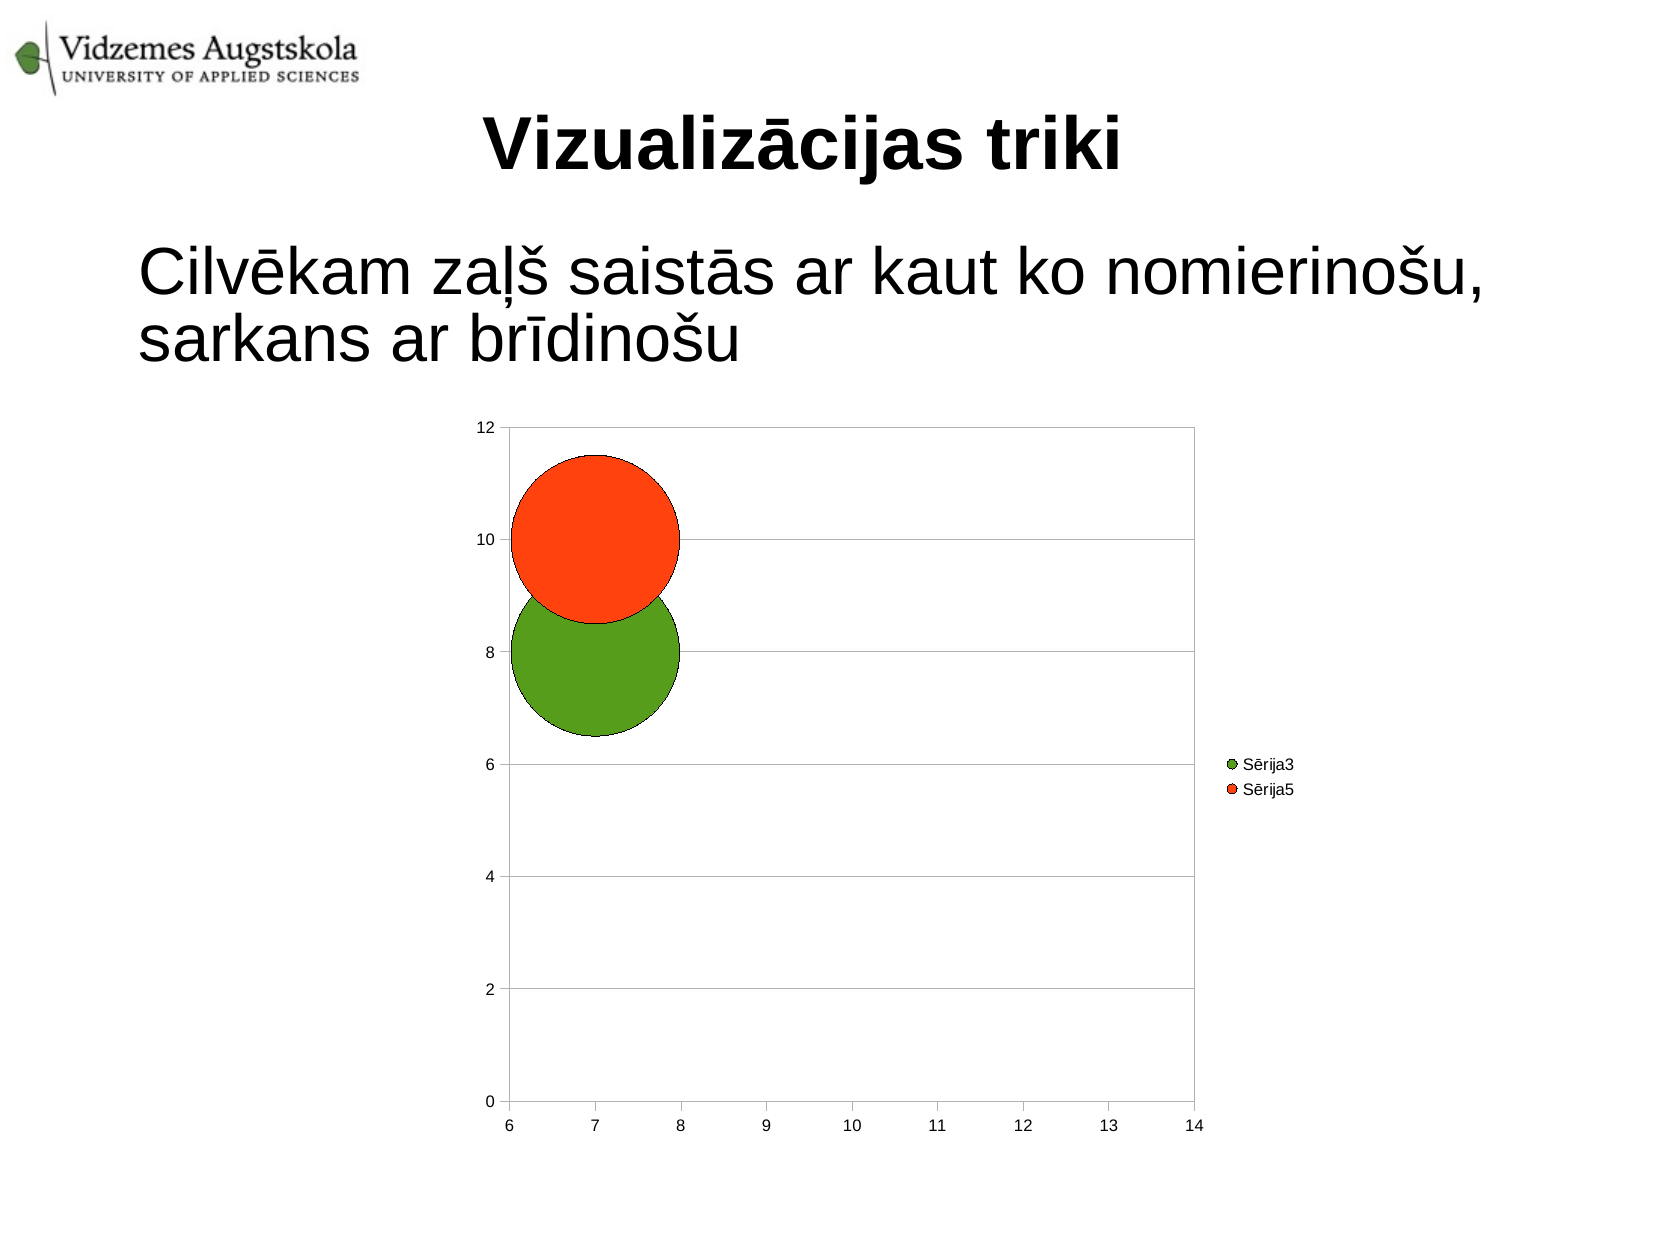

# Vizualizācijas triki
Cilvēkam zaļš saistās ar kaut ko nomierinošu, sarkans ar brīdinošu
### Chart
| Category | Sērija3 | Sērija5 |
|---|---|---|